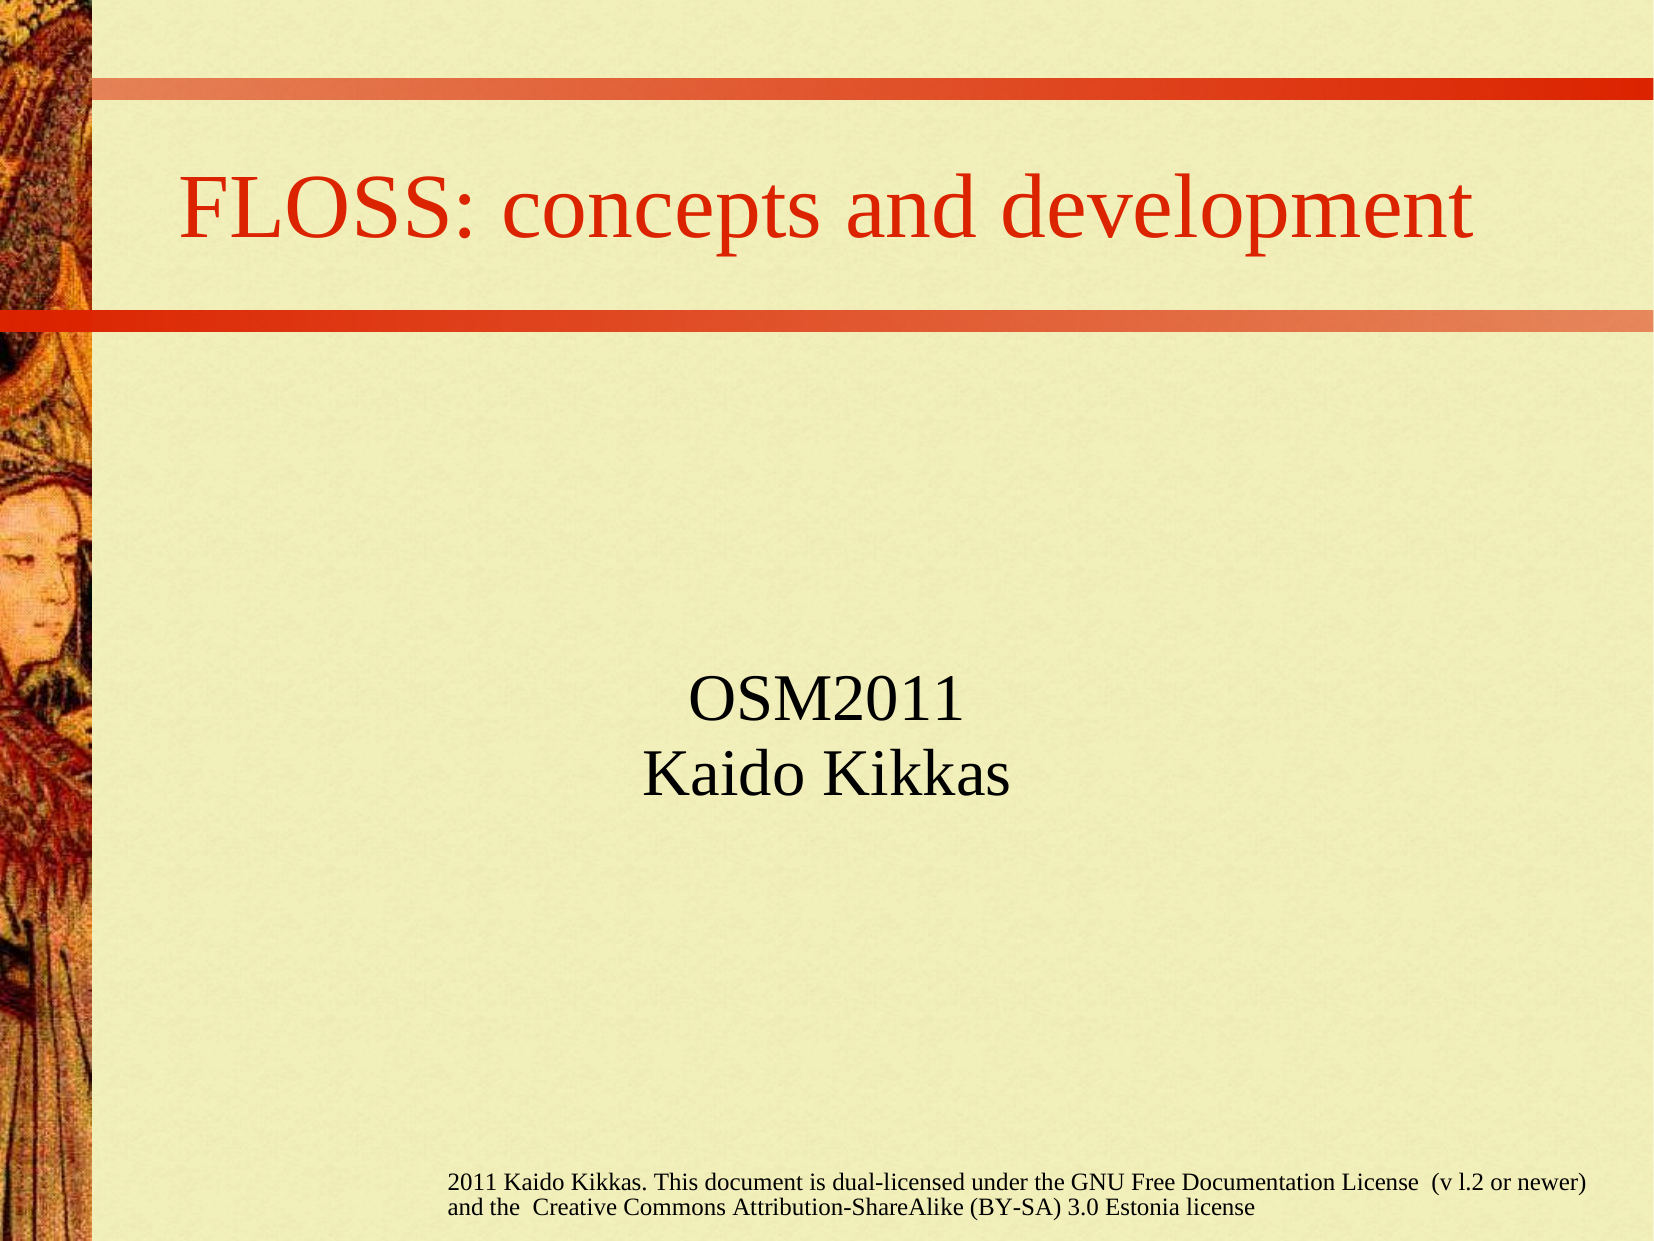

# FLOSS: concepts and development
OSM2011
Kaido Kikkas
2011 Kaido Kikkas. This document is dual-licensed under the GNU Free Documentation License (v l.2 or newer) and the Creative Commons Attribution-ShareAlike (BY-SA) 3.0 Estonia license